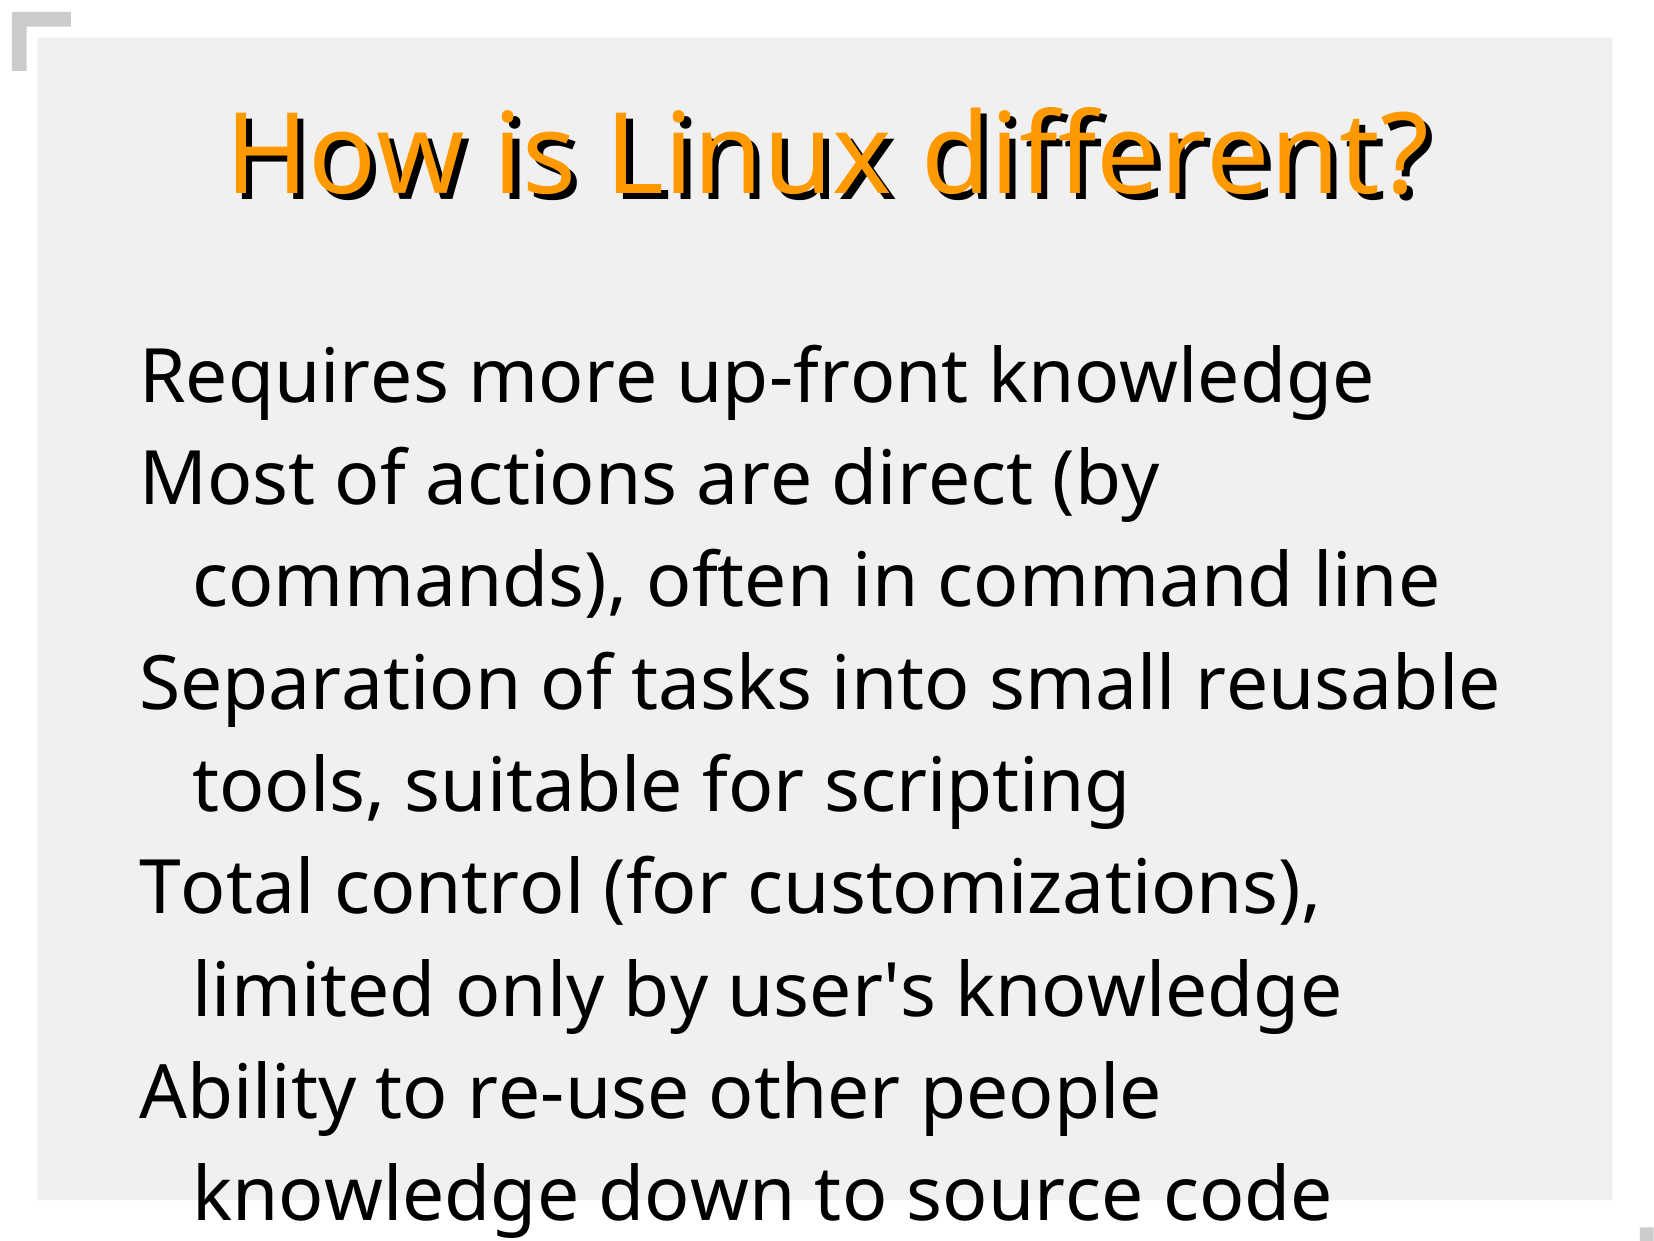

# How is Linux different?
Requires more up-front knowledge
Most of actions are direct (by commands), often in command line
Separation of tasks into small reusable tools, suitable for scripting
Total control (for customizations), limited only by user's knowledge
Ability to re-use other people knowledge down to source code